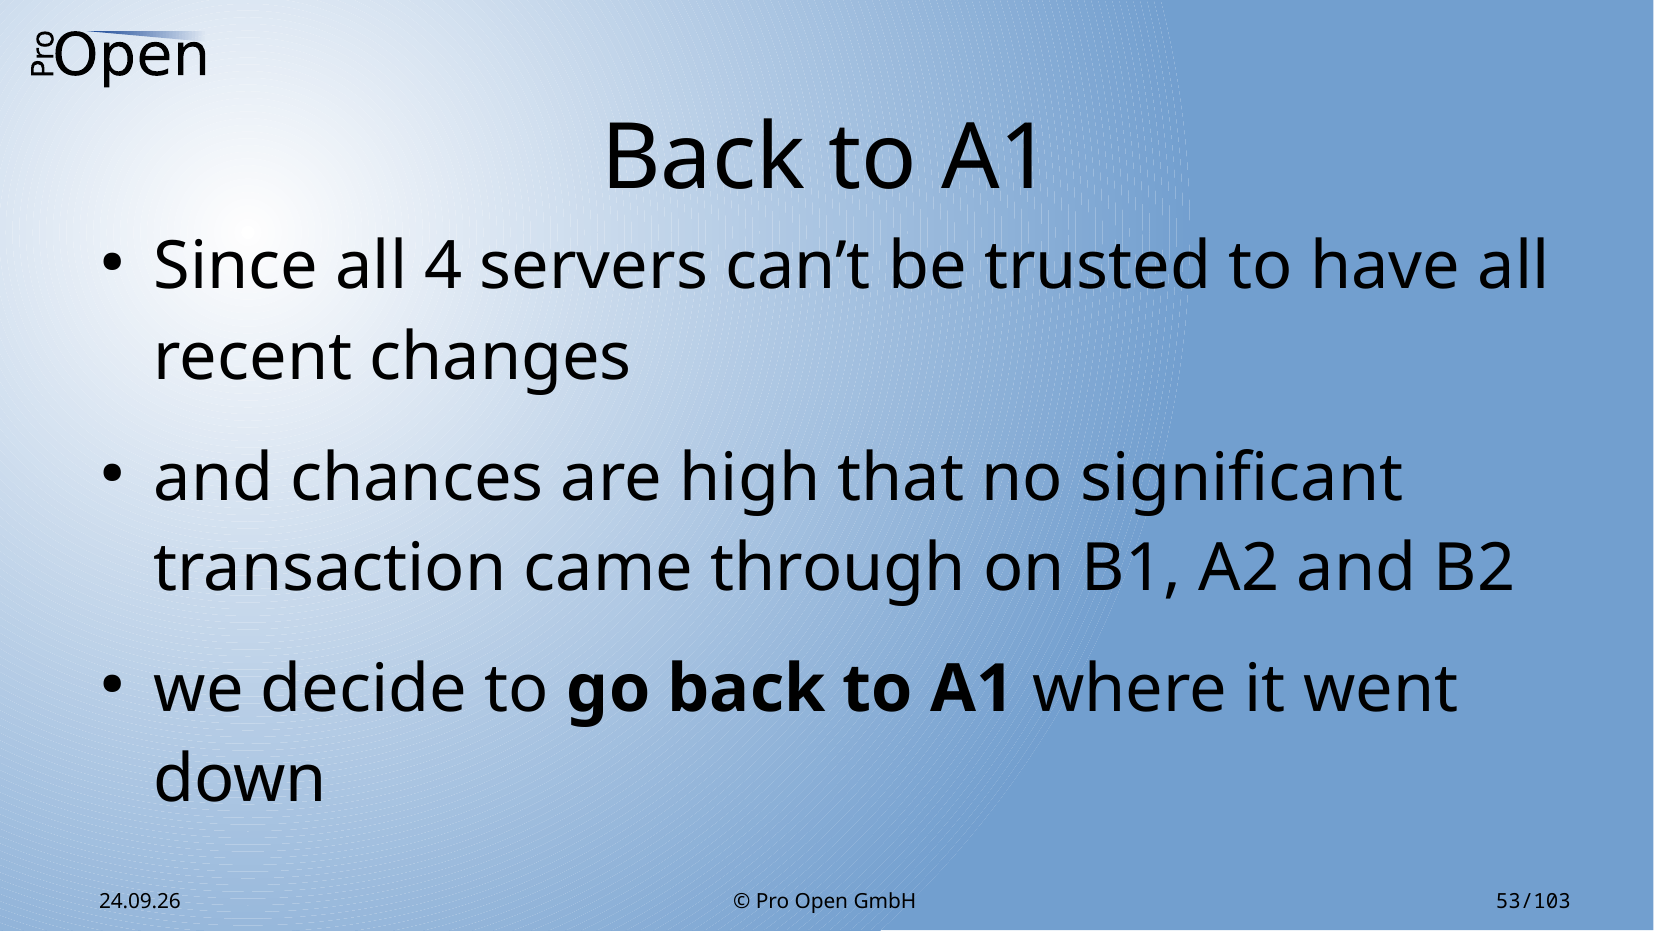

# Back to A1
Since all 4 servers can’t be trusted to have all recent changes
and chances are high that no significant transaction came through on B1, A2 and B2
we decide to go back to A1 where it went down
© Pro Open GmbH
53